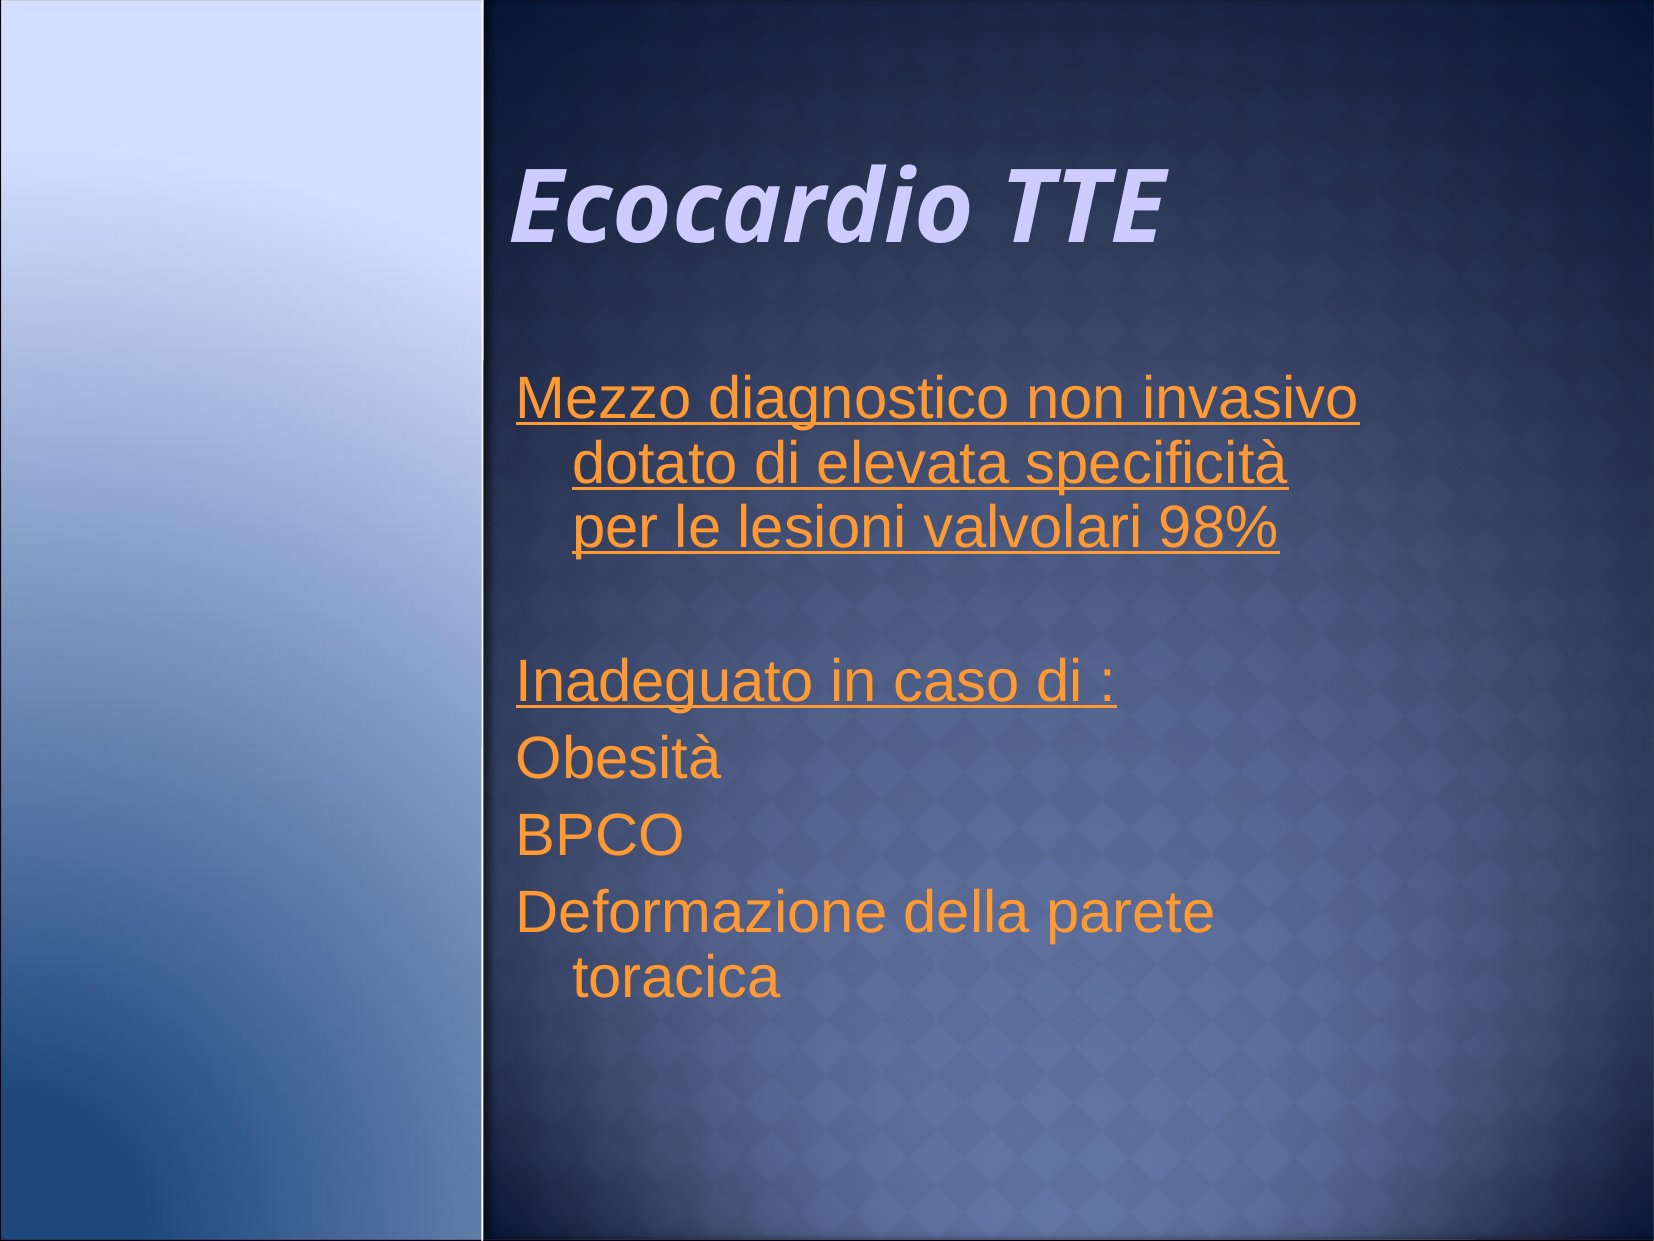

# Ecocardio TTE
Mezzo diagnostico non invasivo dotato di elevata specificità per le lesioni valvolari 98%
Inadeguato in caso di :
Obesità
BPCO
Deformazione della parete toracica